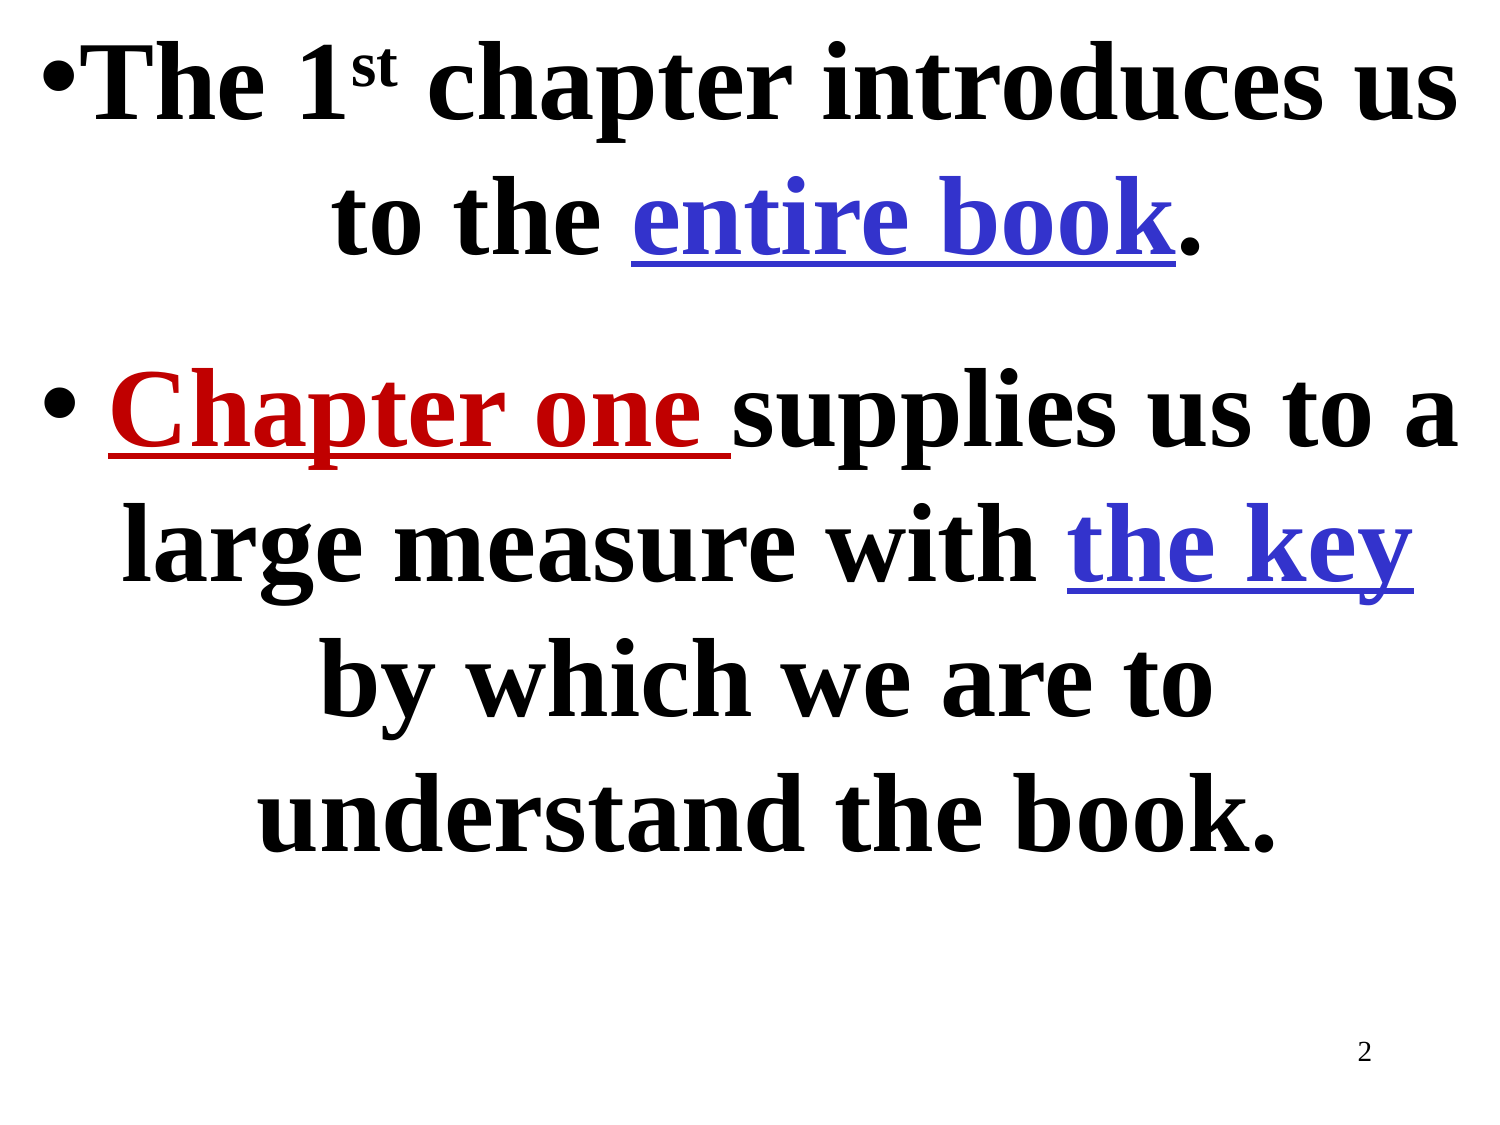

The 1st chapter introduces us to the entire book.
 Chapter one supplies us to a large measure with the key by which we are to understand the book.